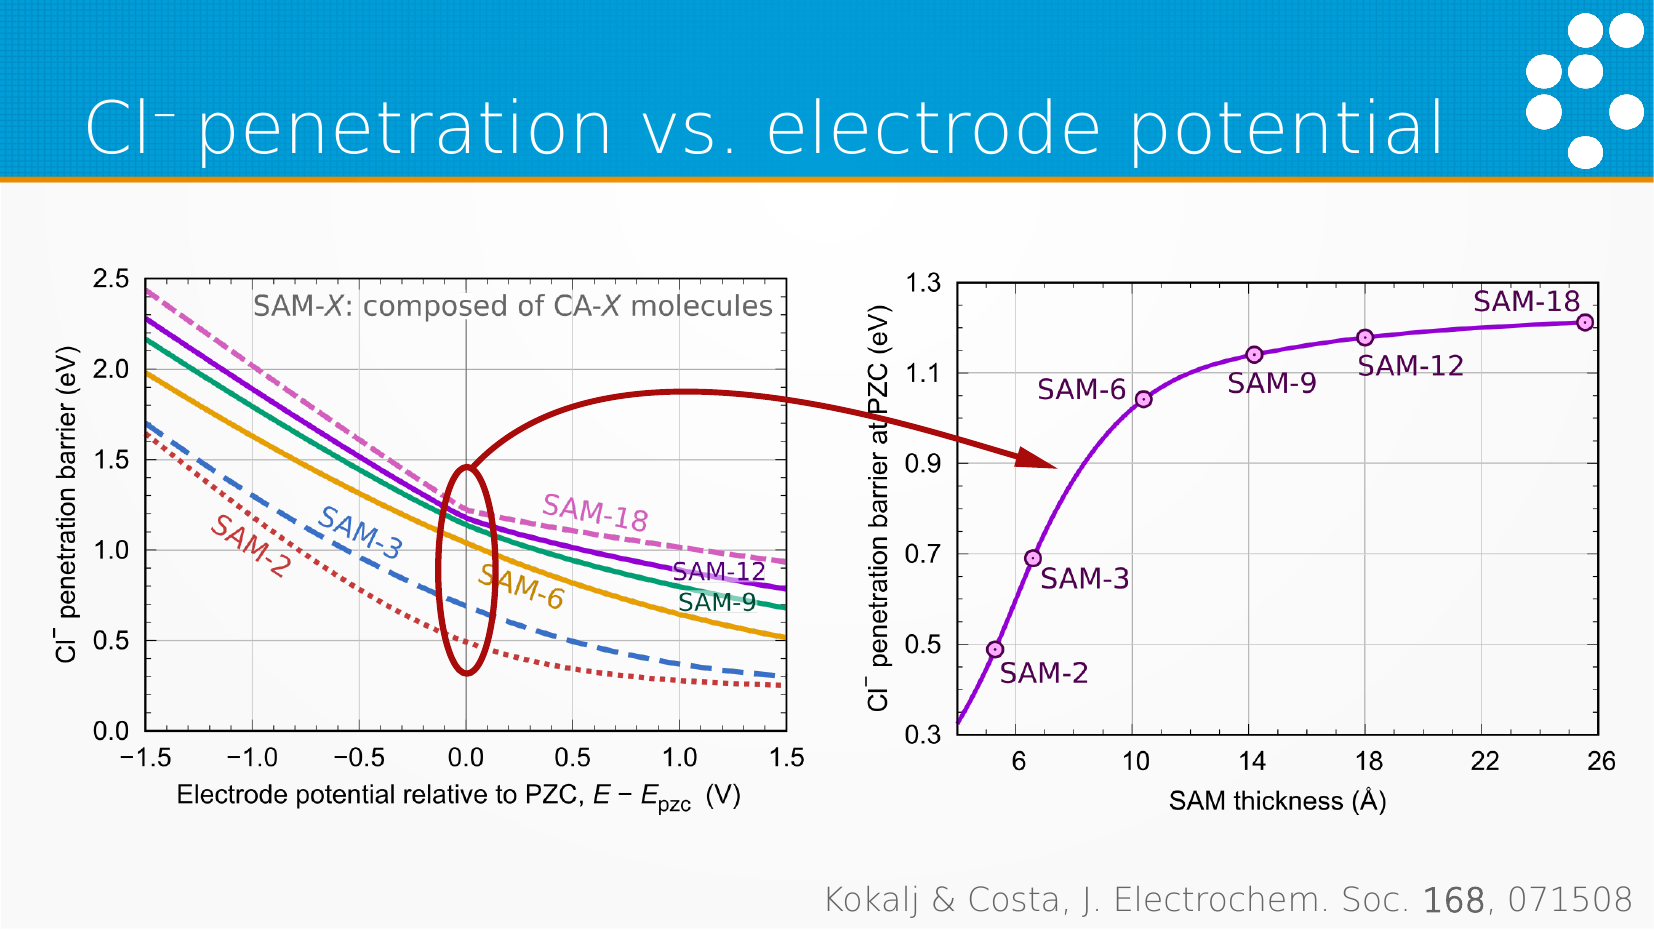

# Cl− penetration vs. electrode potential
Kokalj & Costa, J. Electrochem. Soc. 168, 071508